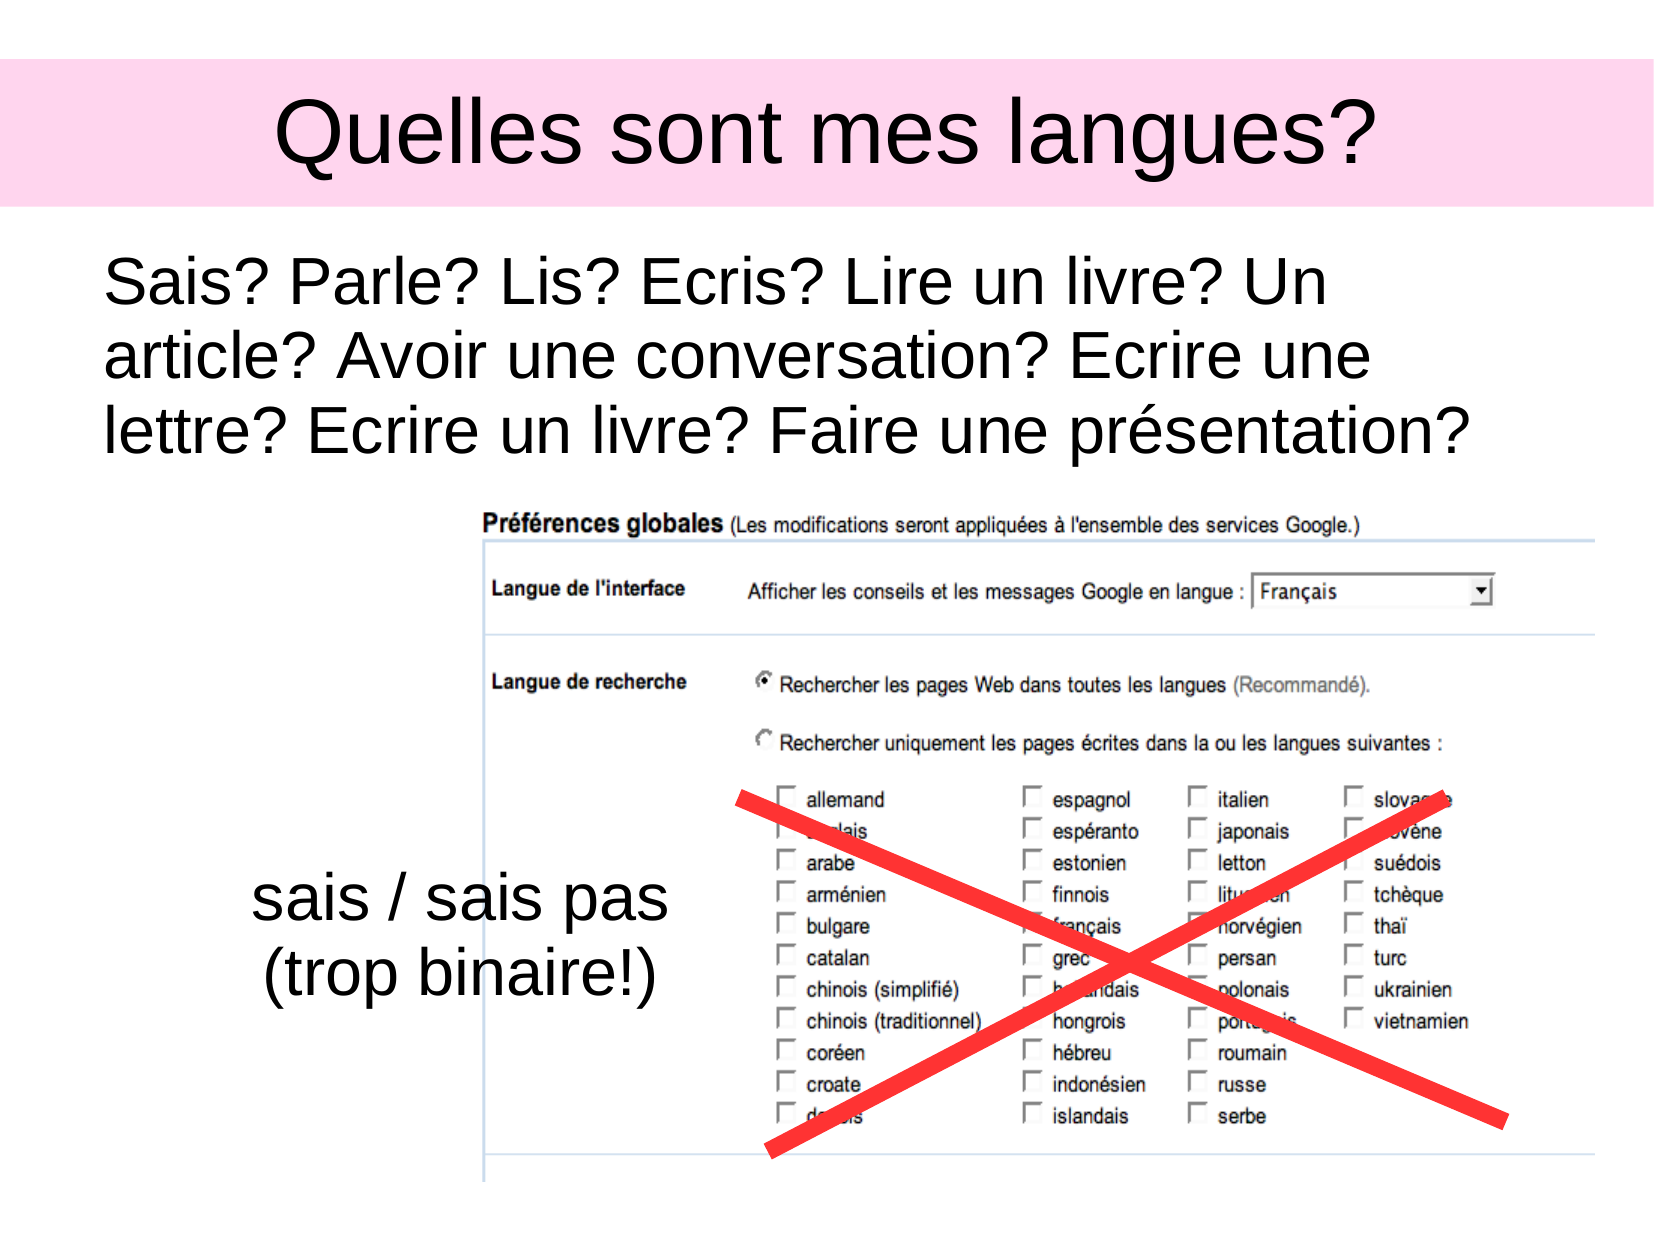

# Quelles sont mes langues?
Sais? Parle? Lis? Ecris? Lire un livre? Un article? Avoir une conversation? Ecrire une lettre? Ecrire un livre? Faire une présentation?
 sais / sais pas
(trop binaire!)